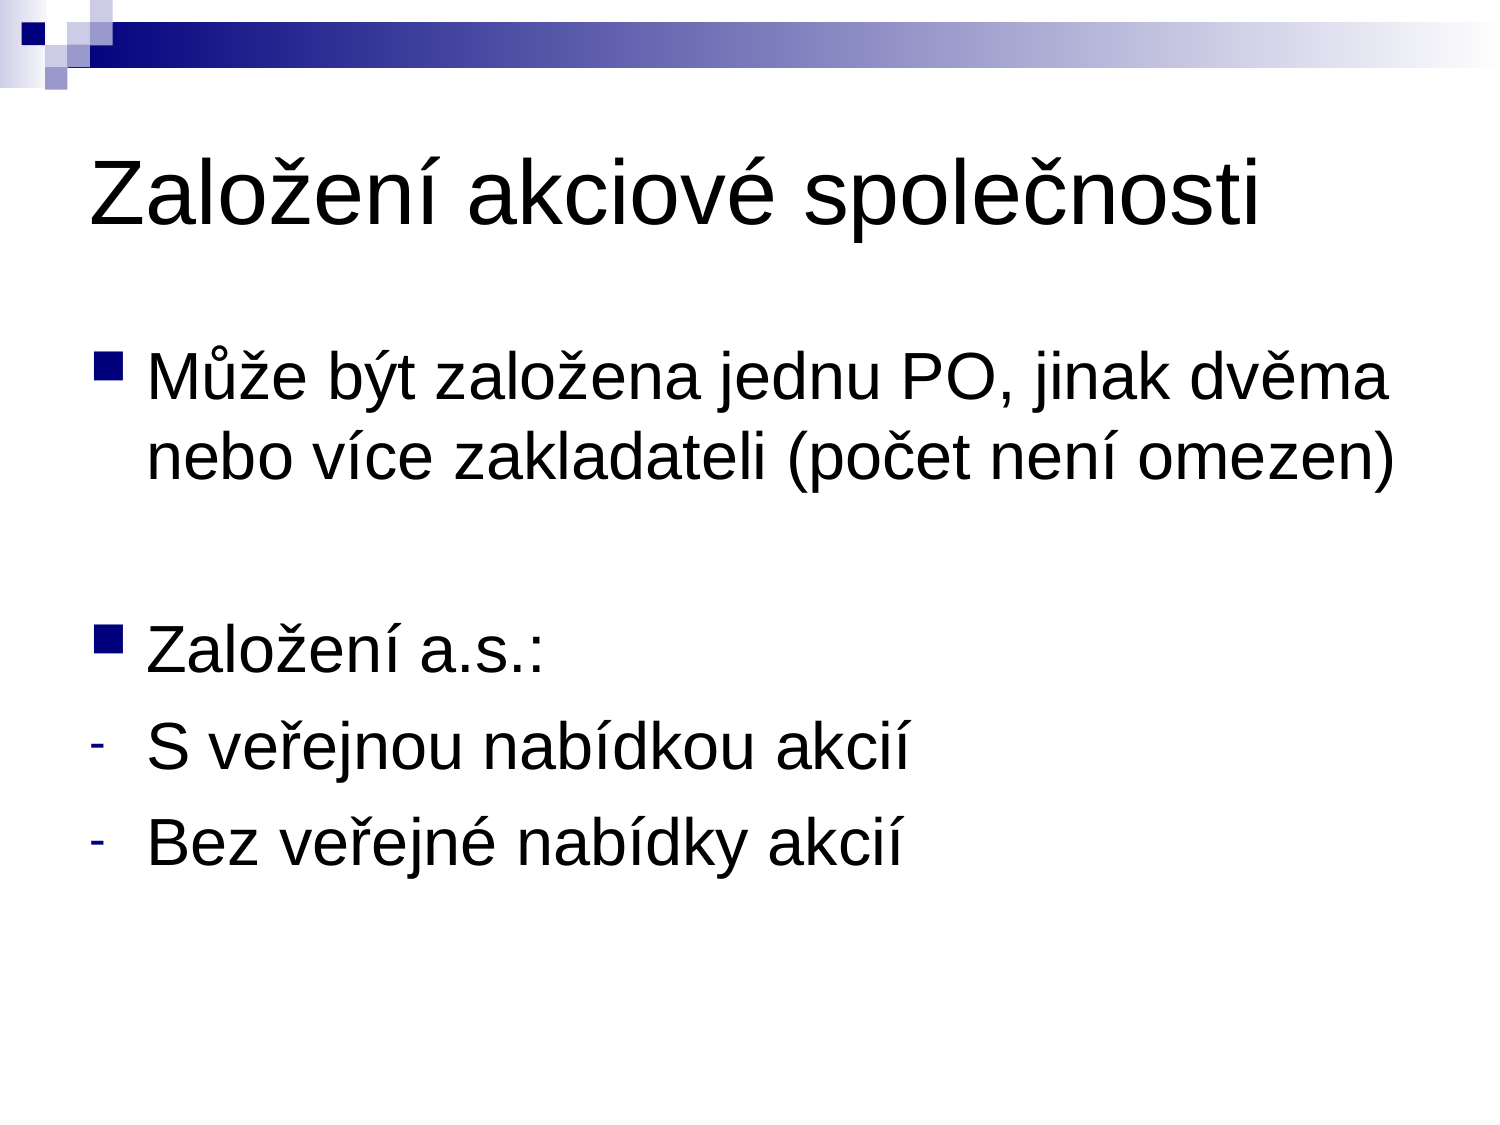

# Založení akciové společnosti
Může být založena jednu PO, jinak dvěma nebo více zakladateli (počet není omezen)
Založení a.s.:
S veřejnou nabídkou akcií
Bez veřejné nabídky akcií